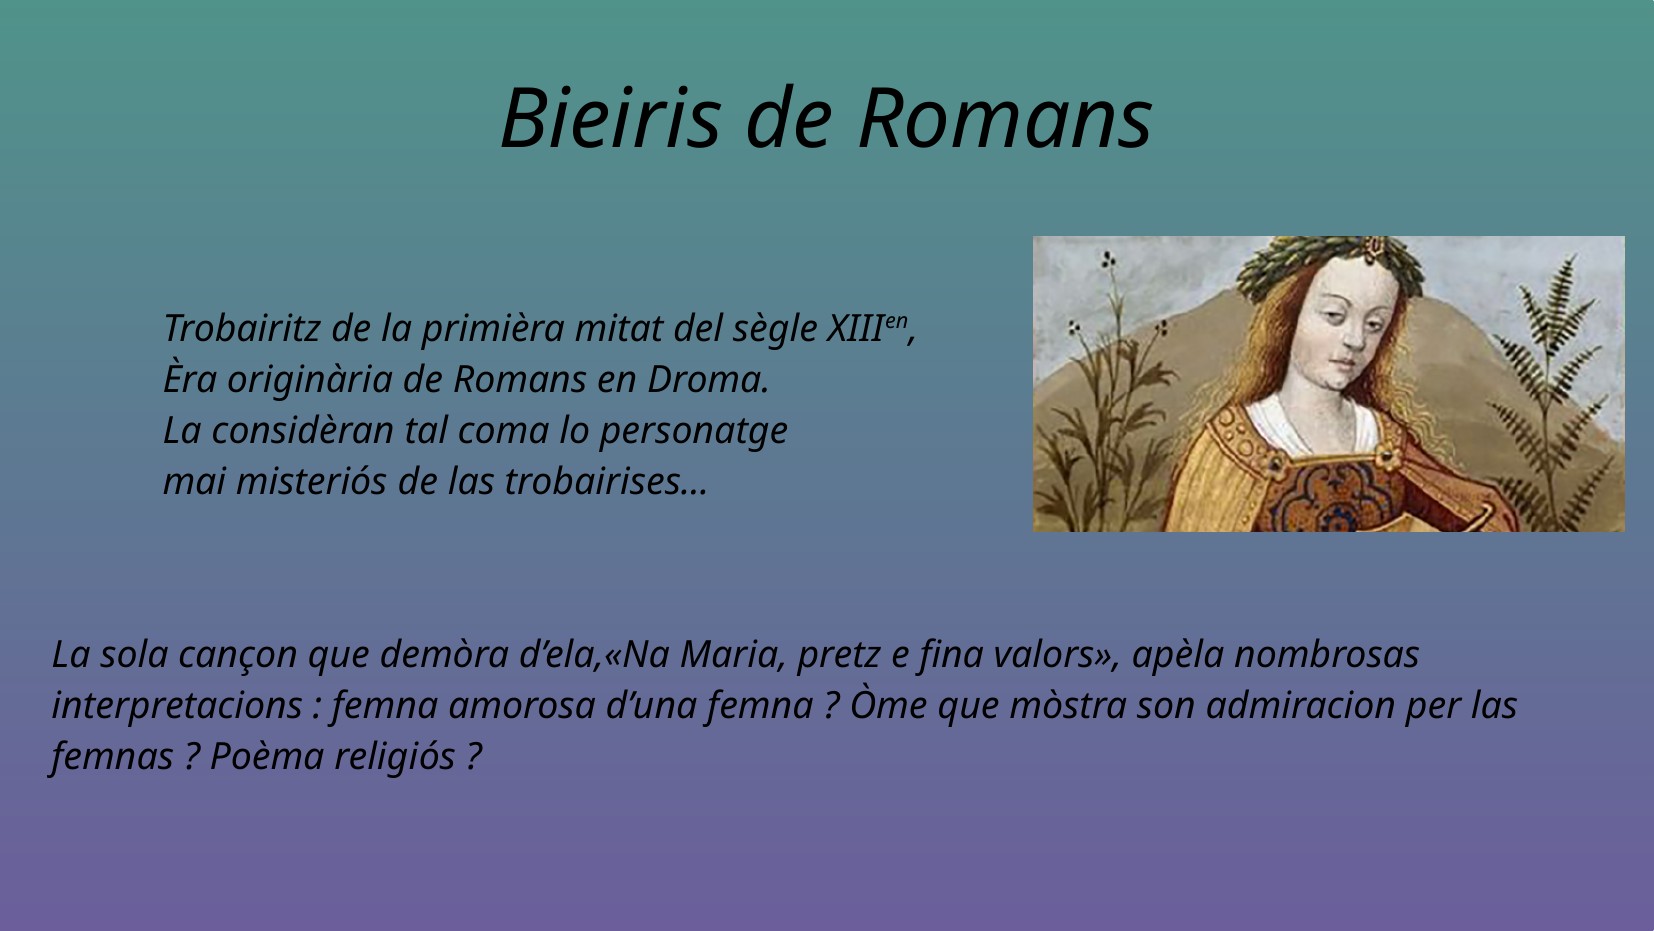

# Bieiris de Romans
Trobairitz de la primièra mitat del sègle XIIIen,
Èra originària de Romans en Droma.
La considèran tal coma lo personatge
mai misteriós de las trobairises...
La sola cançon que demòra d’ela,«Na Maria, pretz e fina valors», apèla nombrosas interpretacions : femna amorosa d’una femna ? Òme que mòstra son admiracion per las femnas ? Poèma religiós ?